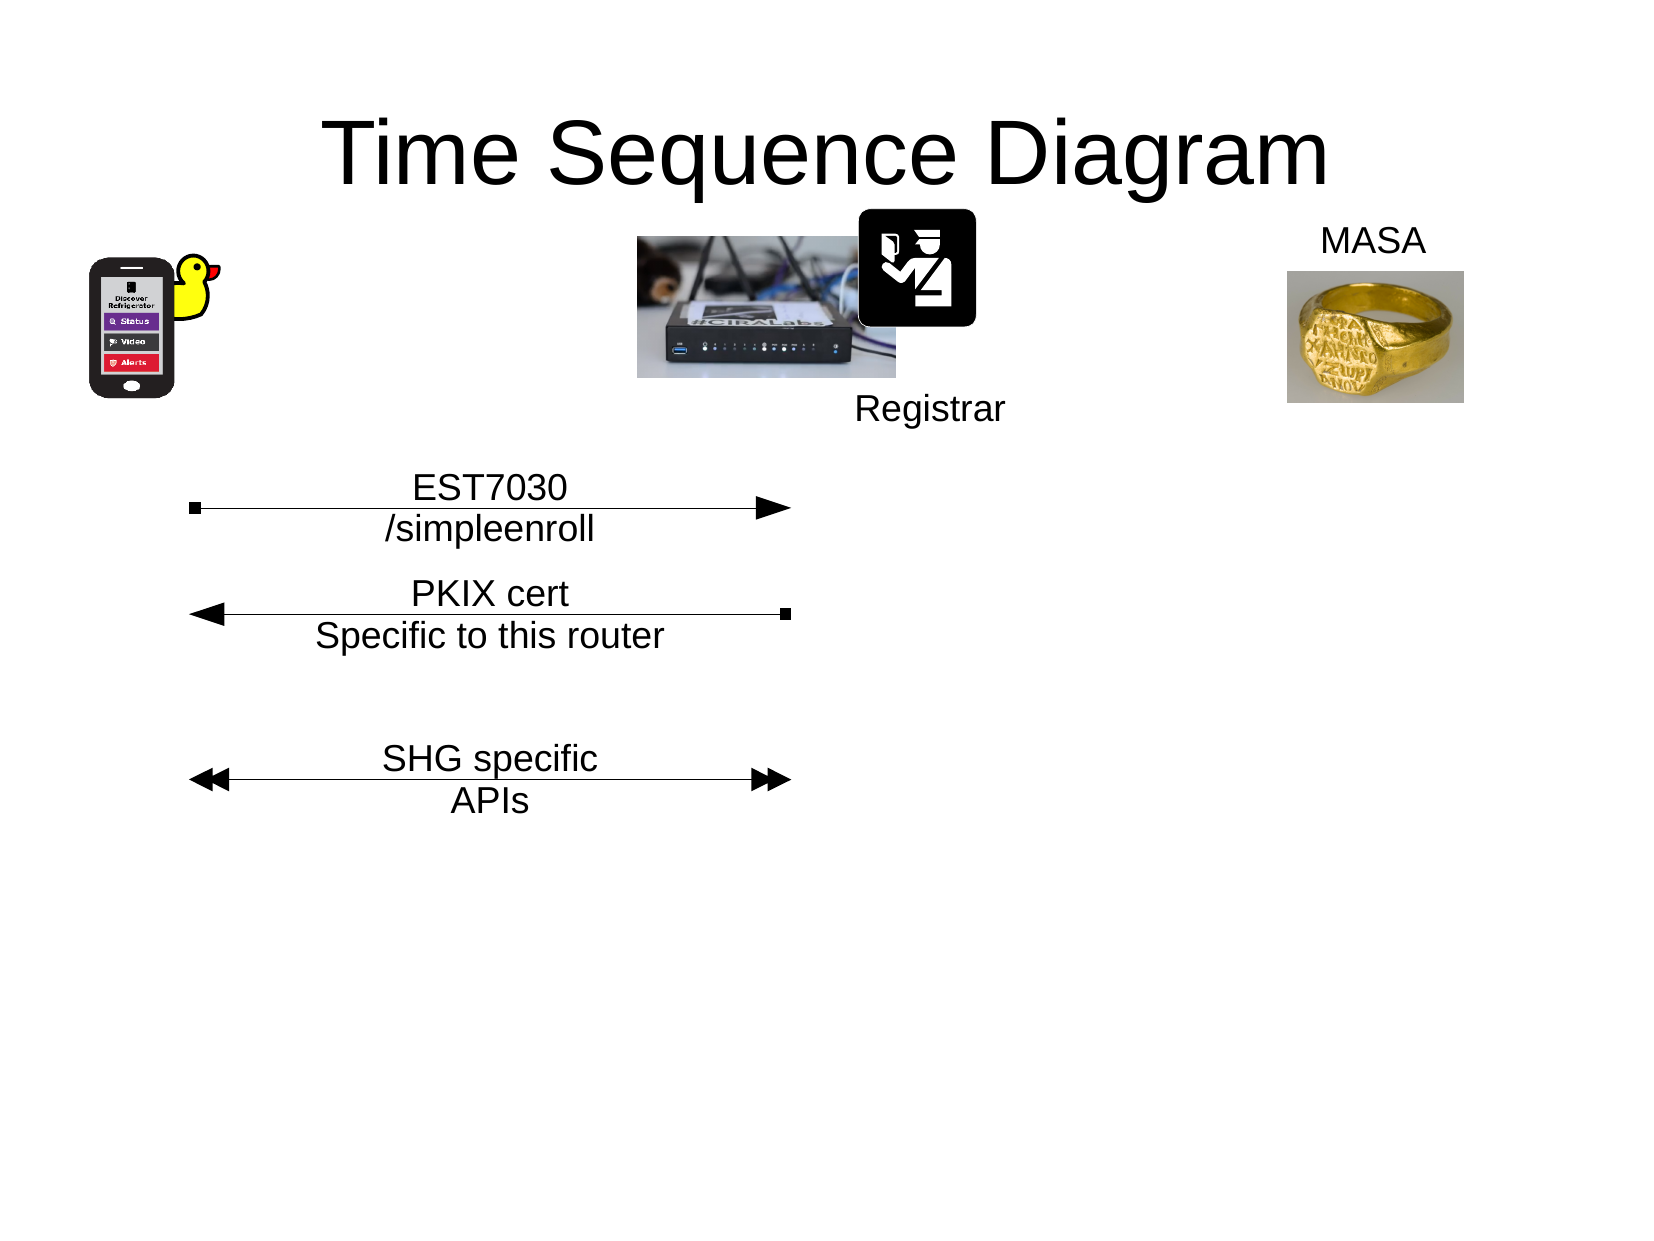

# Time Sequence Diagram
MASA
Registrar
EST7030
/simpleenroll
PKIX cert
Specific to this router
SHG specific
APIs